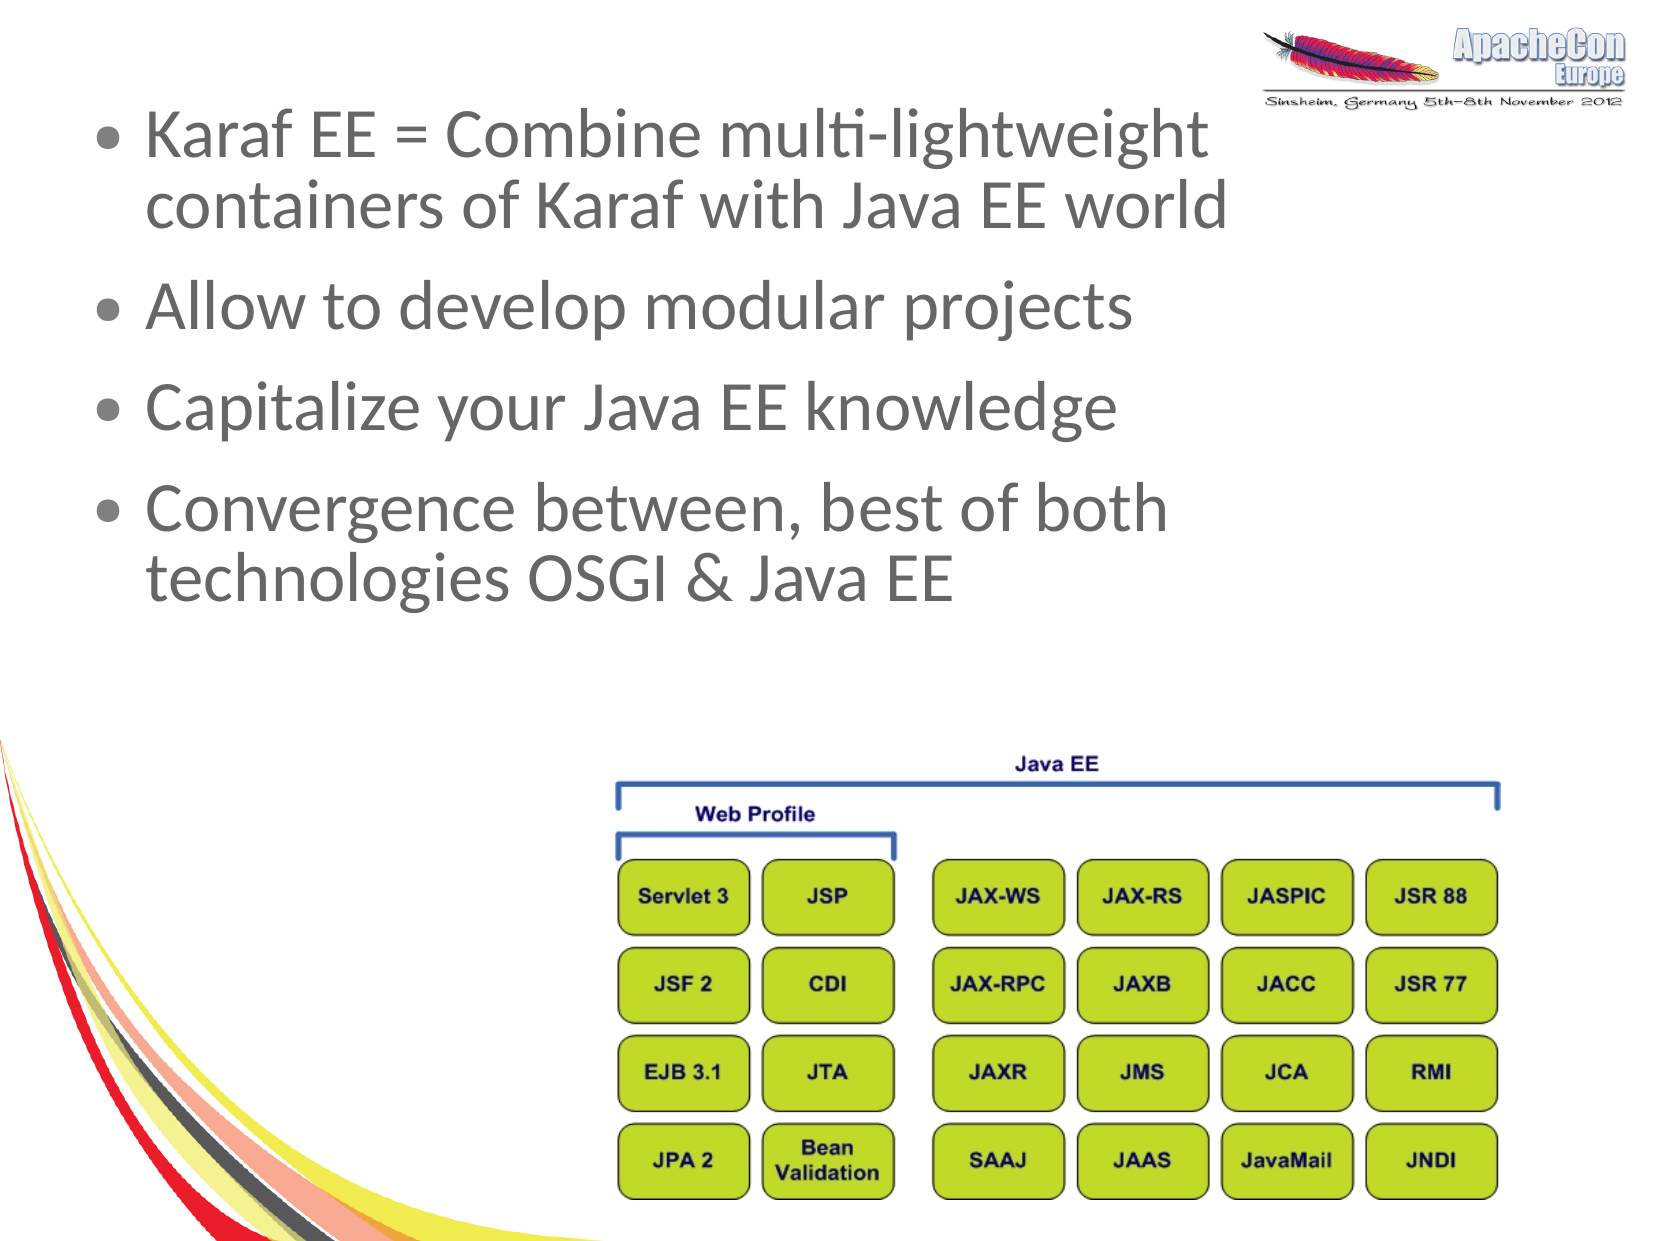

# Karaf EE = Combine multi-lightweight containers of Karaf with Java EE world
Allow to develop modular projects
Capitalize your Java EE knowledge
Convergence between, best of both technologies OSGI & Java EE